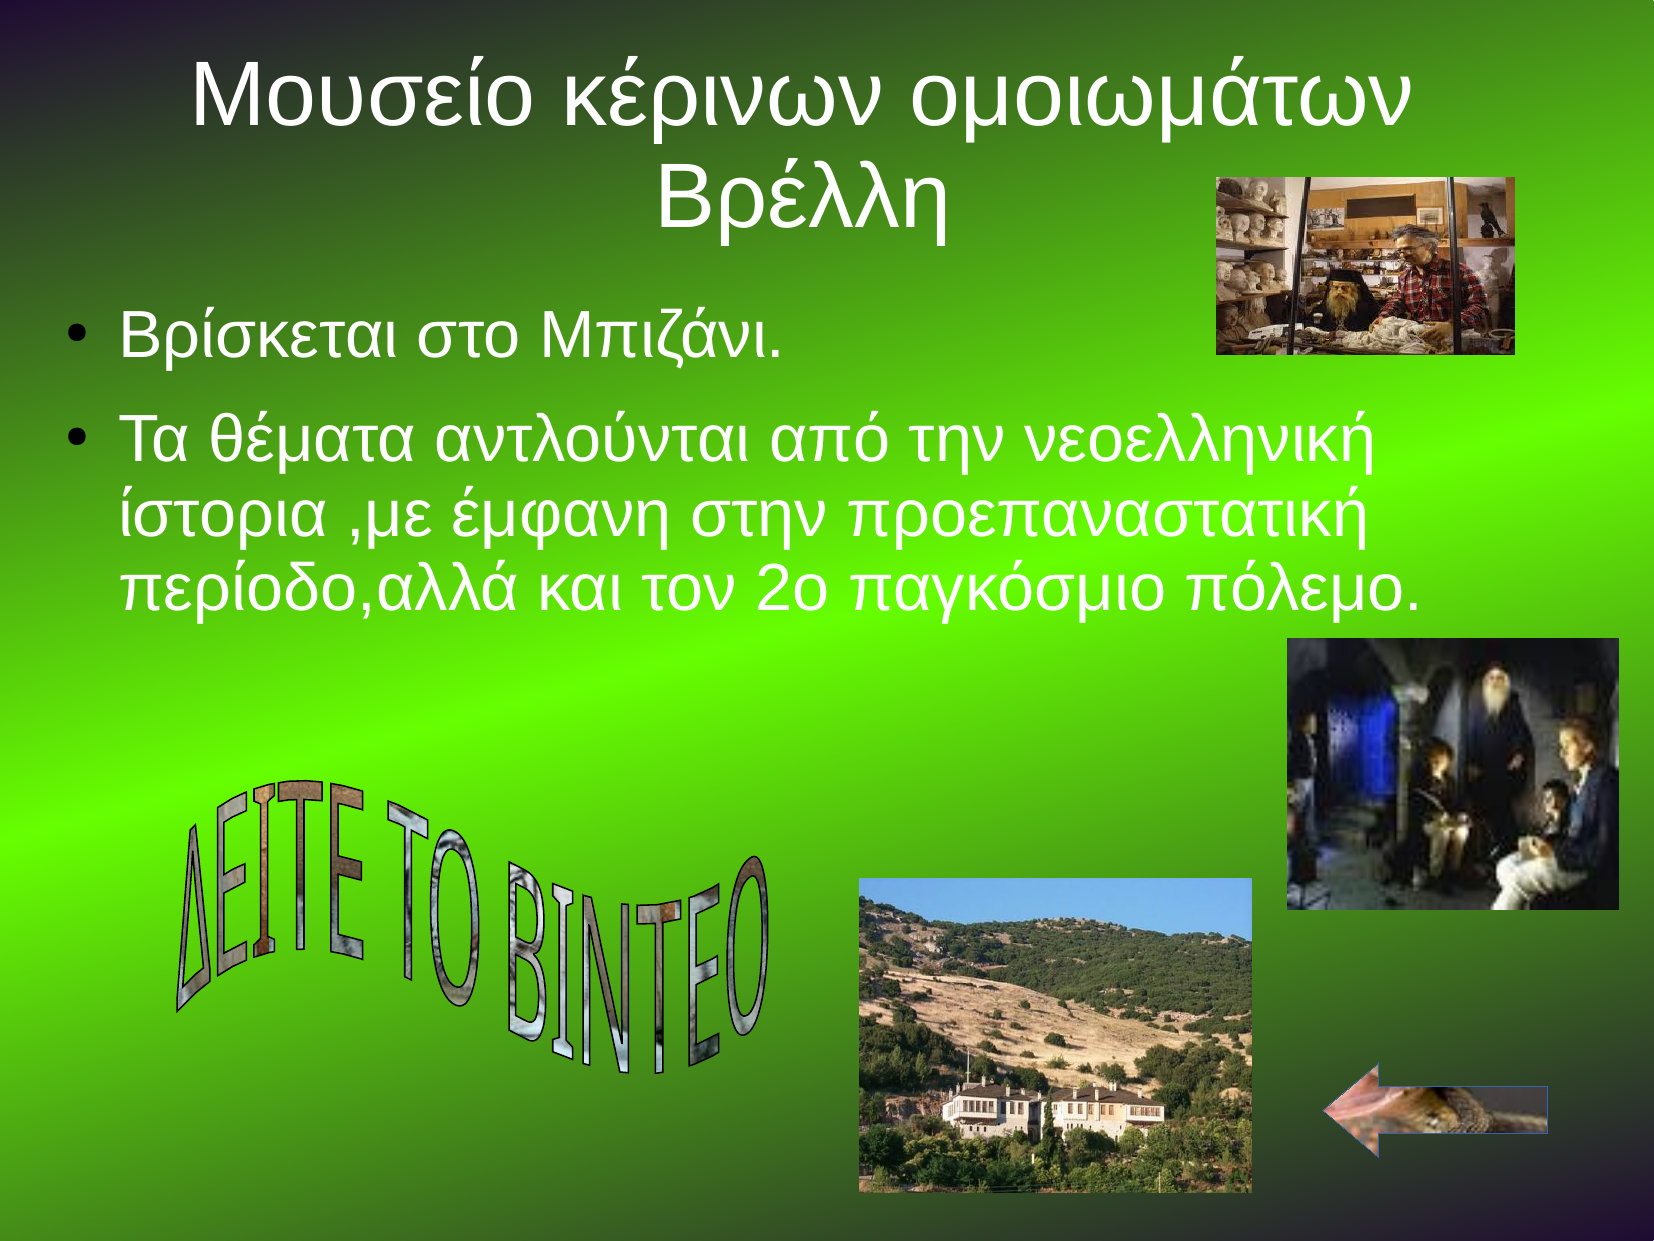

# Μουσείο κέρινων ομοιωμάτων Βρέλλη
Βρίσκεται στο Μπιζάνι.
Τα θέματα αντλούνται από την νεοελληνική ίστορια ,με έμφανη στην προεπαναστατική περίοδο,αλλά και τον 2ο παγκόσμιο πόλεμο.
ΔΕΙΤΕ ΤΟ ΒΙΝΤΕΟ